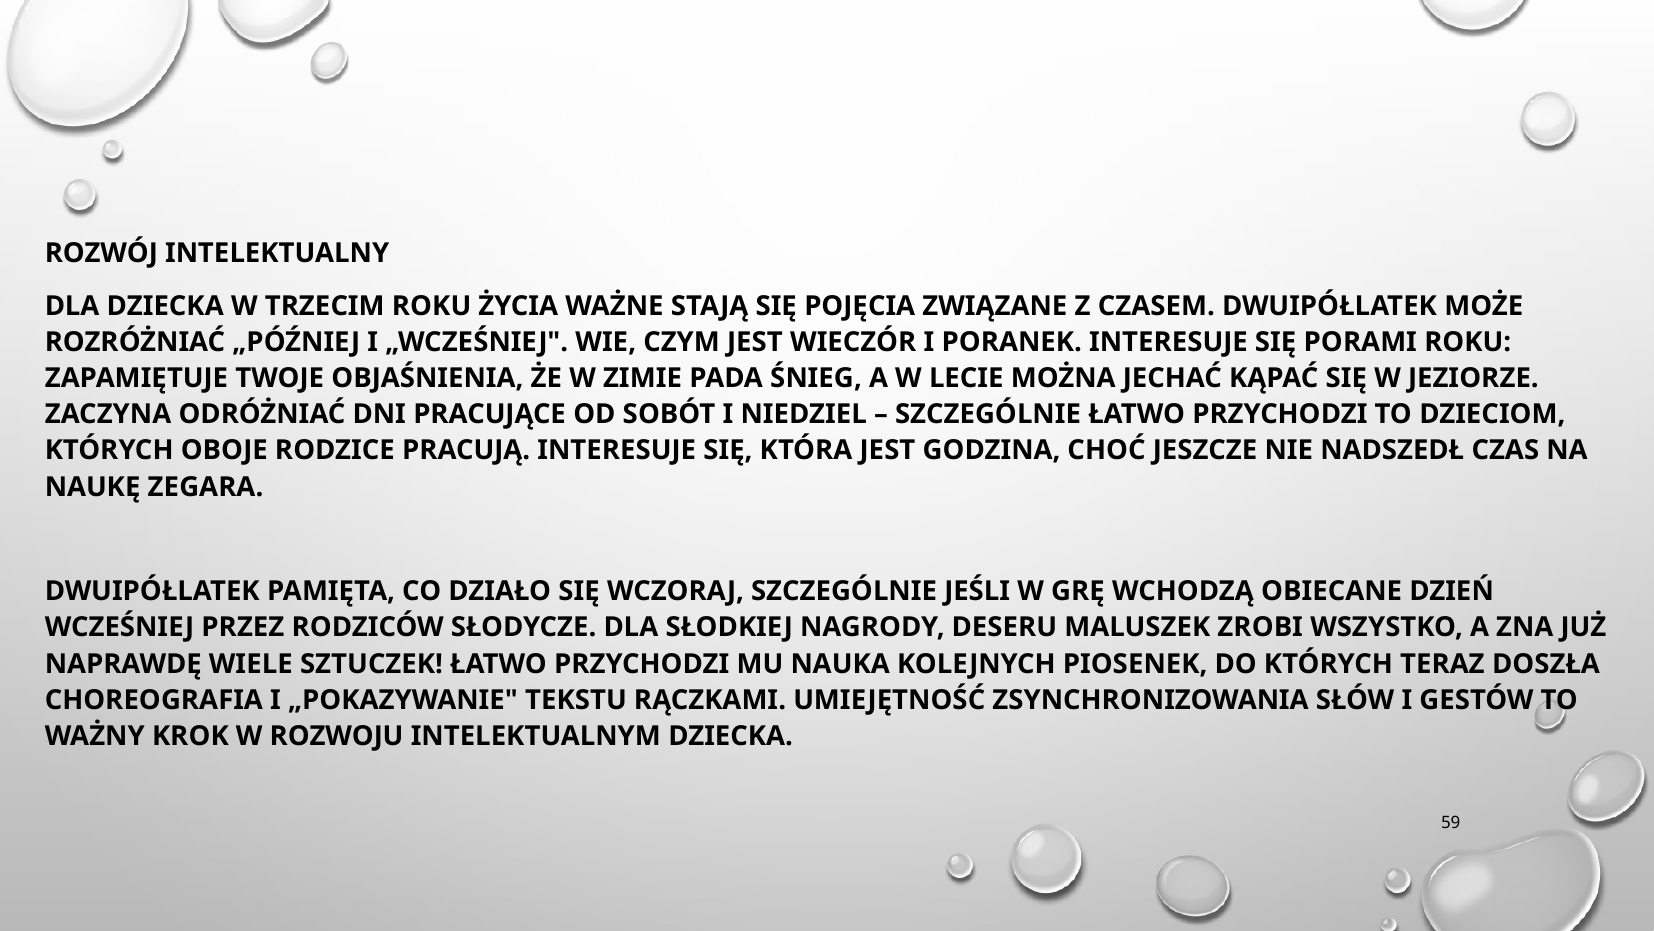

# Rozwój intelektualny
Dla dziecka w trzecim roku życia ważne stają się pojęcia związane z czasem. Dwuipółlatek może rozróżniać „później i „wcześniej". Wie, czym jest wieczór i poranek. Interesuje się porami roku: zapamiętuje twoje objaśnienia, że w zimie pada śnieg, a w lecie można jechać kąpać się w jeziorze. Zaczyna odróżniać dni pracujące od sobót i niedziel – szczególnie łatwo przychodzi to dzieciom, których oboje rodzice pracują. Interesuje się, która jest godzina, choć jeszcze nie nadszedł czas na naukę zegara.
Dwuipółlatek pamięta, co działo się wczoraj, szczególnie jeśli w grę wchodzą obiecane dzień wcześniej przez rodziców słodycze. Dla słodkiej nagrody, deseru maluszek zrobi wszystko, a zna już naprawdę wiele sztuczek! Łatwo przychodzi mu nauka kolejnych piosenek, do których teraz doszła choreografia i „pokazywanie" tekstu rączkami. Umiejętność zsynchronizowania słów i gestów to ważny krok w rozwoju intelektualnym dziecka.
58